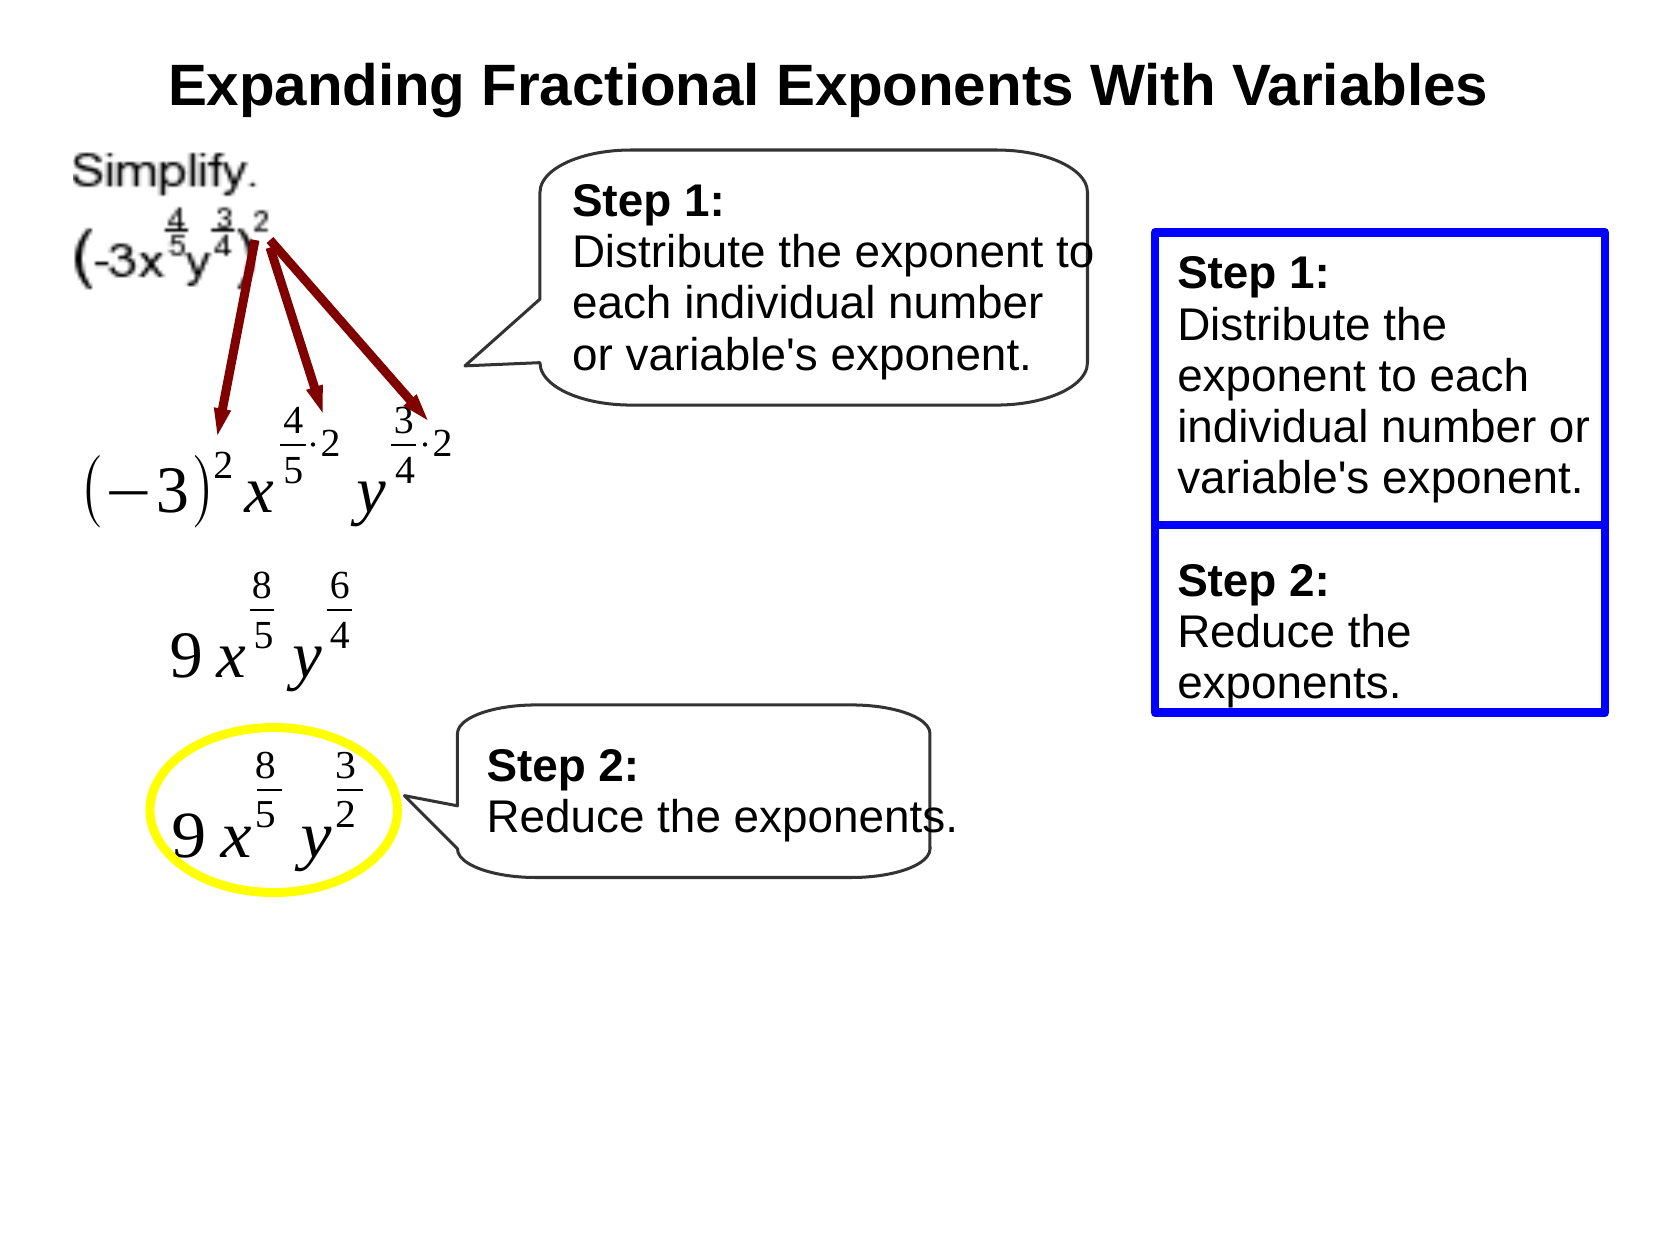

Expanding Fractional Exponents With Variables
Step 1:
Distribute the exponent to
each individual number
or variable's exponent.
Step 1:
Distribute the exponent to each individual number or variable's exponent.
Step 2:
Reduce the exponents.
Step 2:
Reduce the exponents.